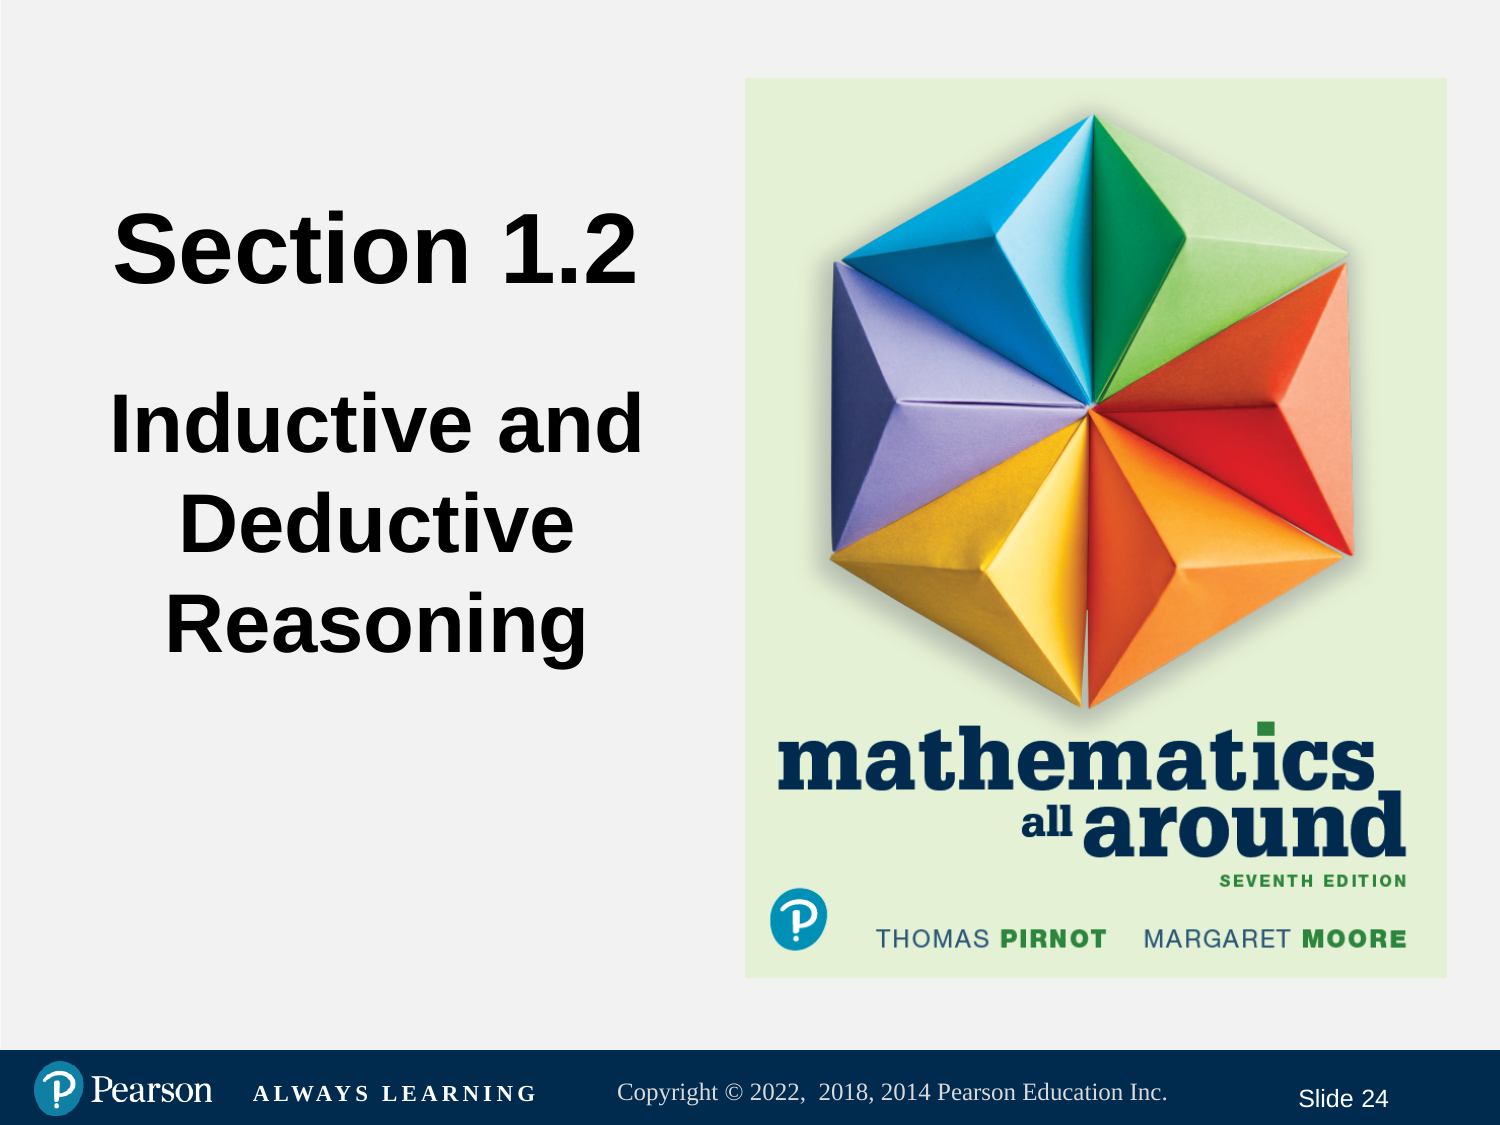

Section 1.2
# Inductive and Deductive Reasoning